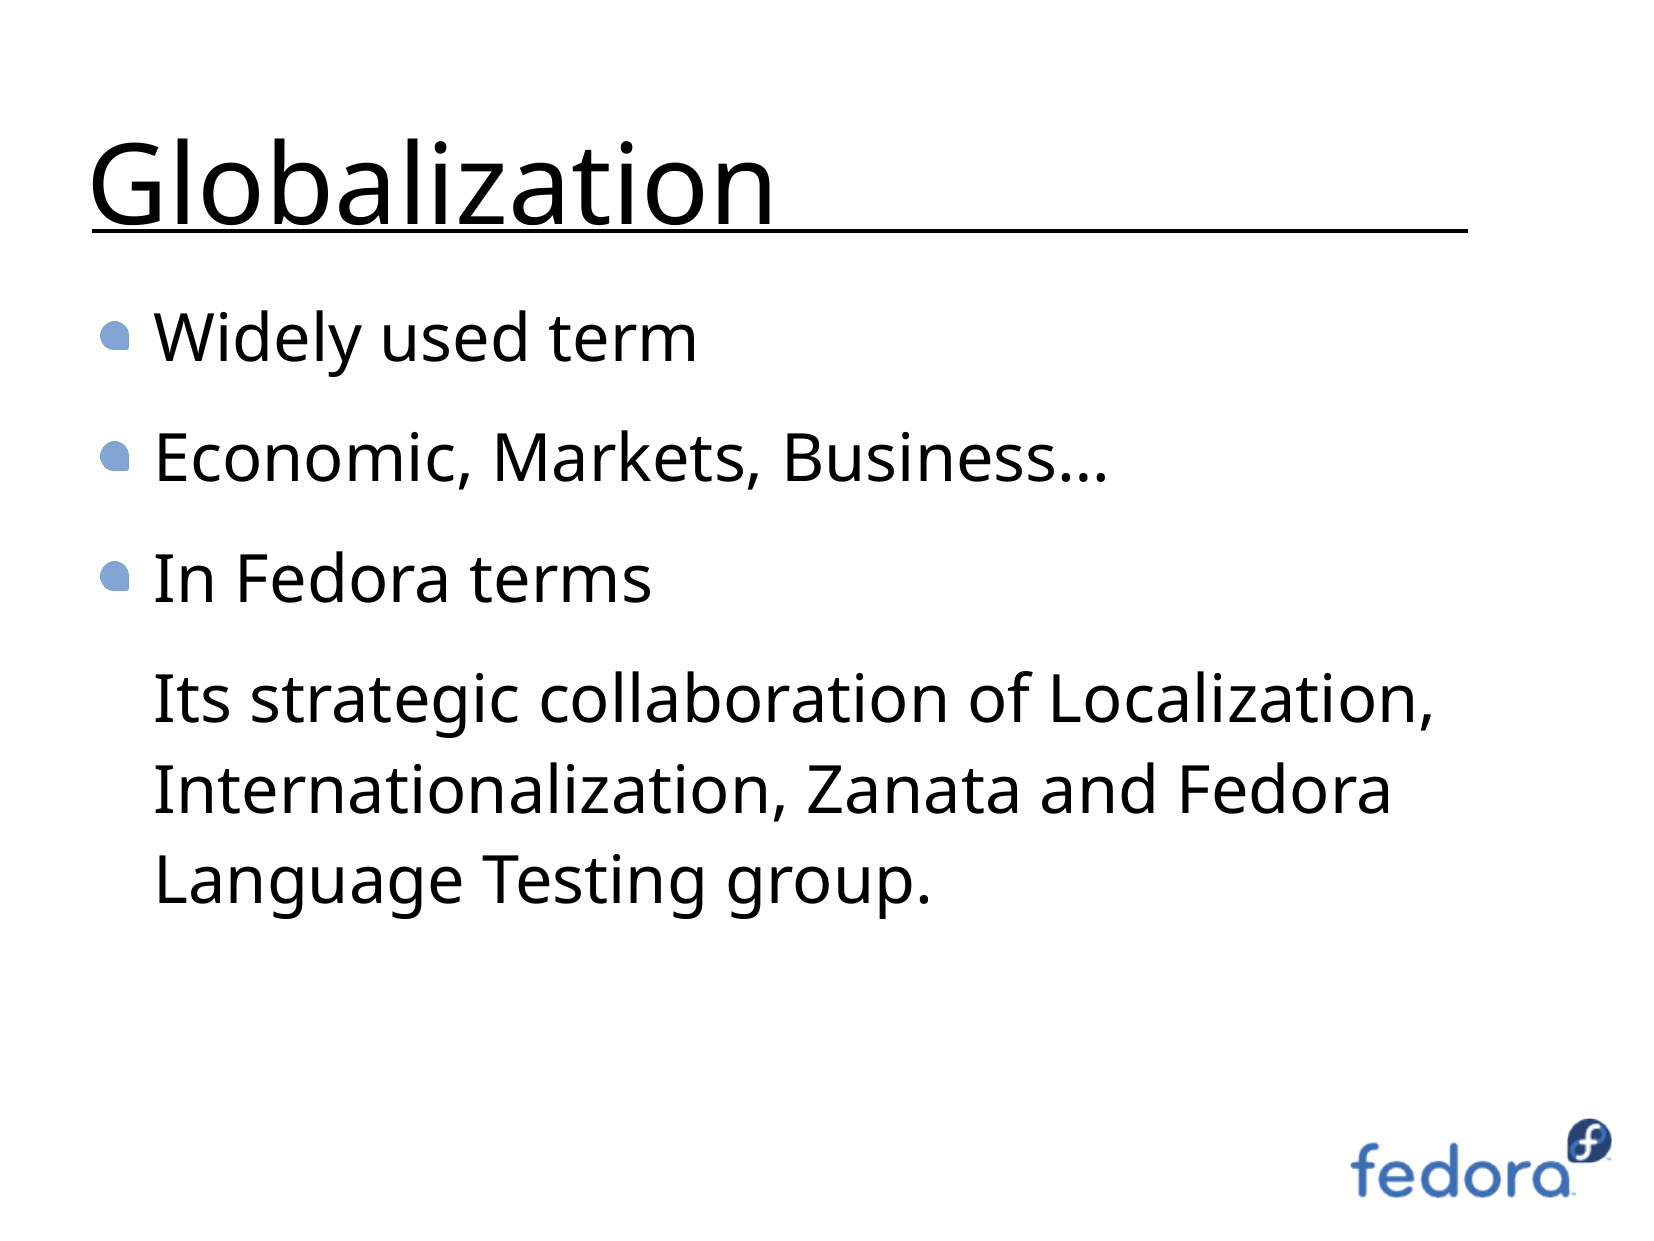

# Globalization
Widely used term
Economic, Markets, Business…
In Fedora terms
Its strategic collaboration of Localization, Internationalization, Zanata and Fedora Language Testing group.